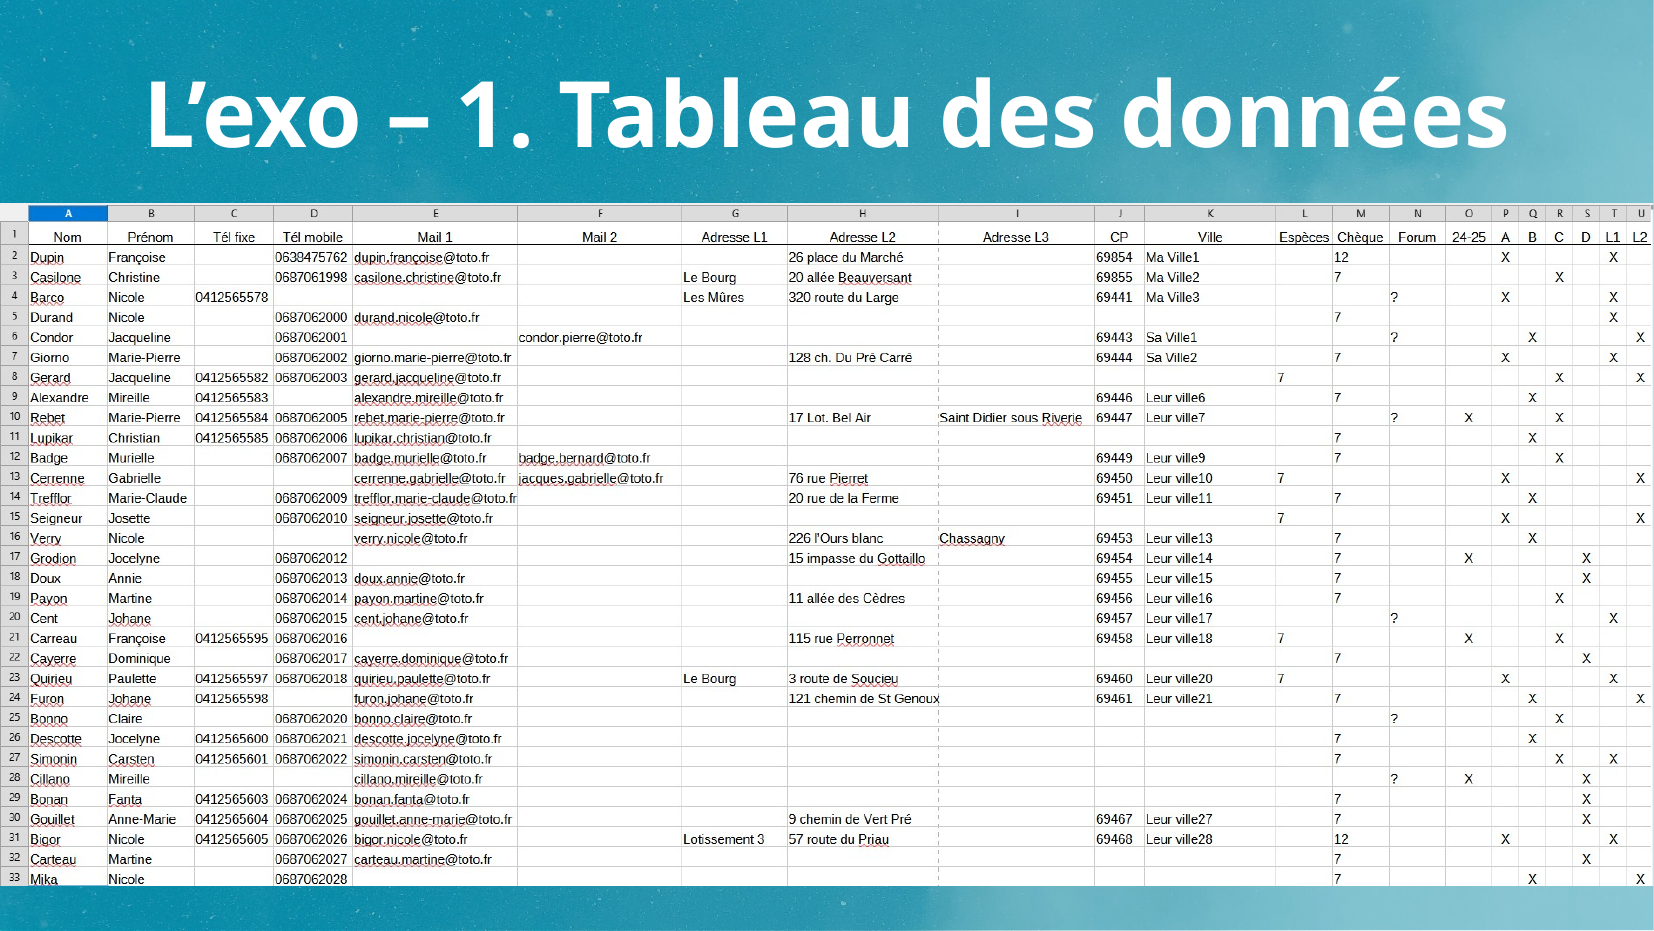

# L’exo – 1. Tableau des données